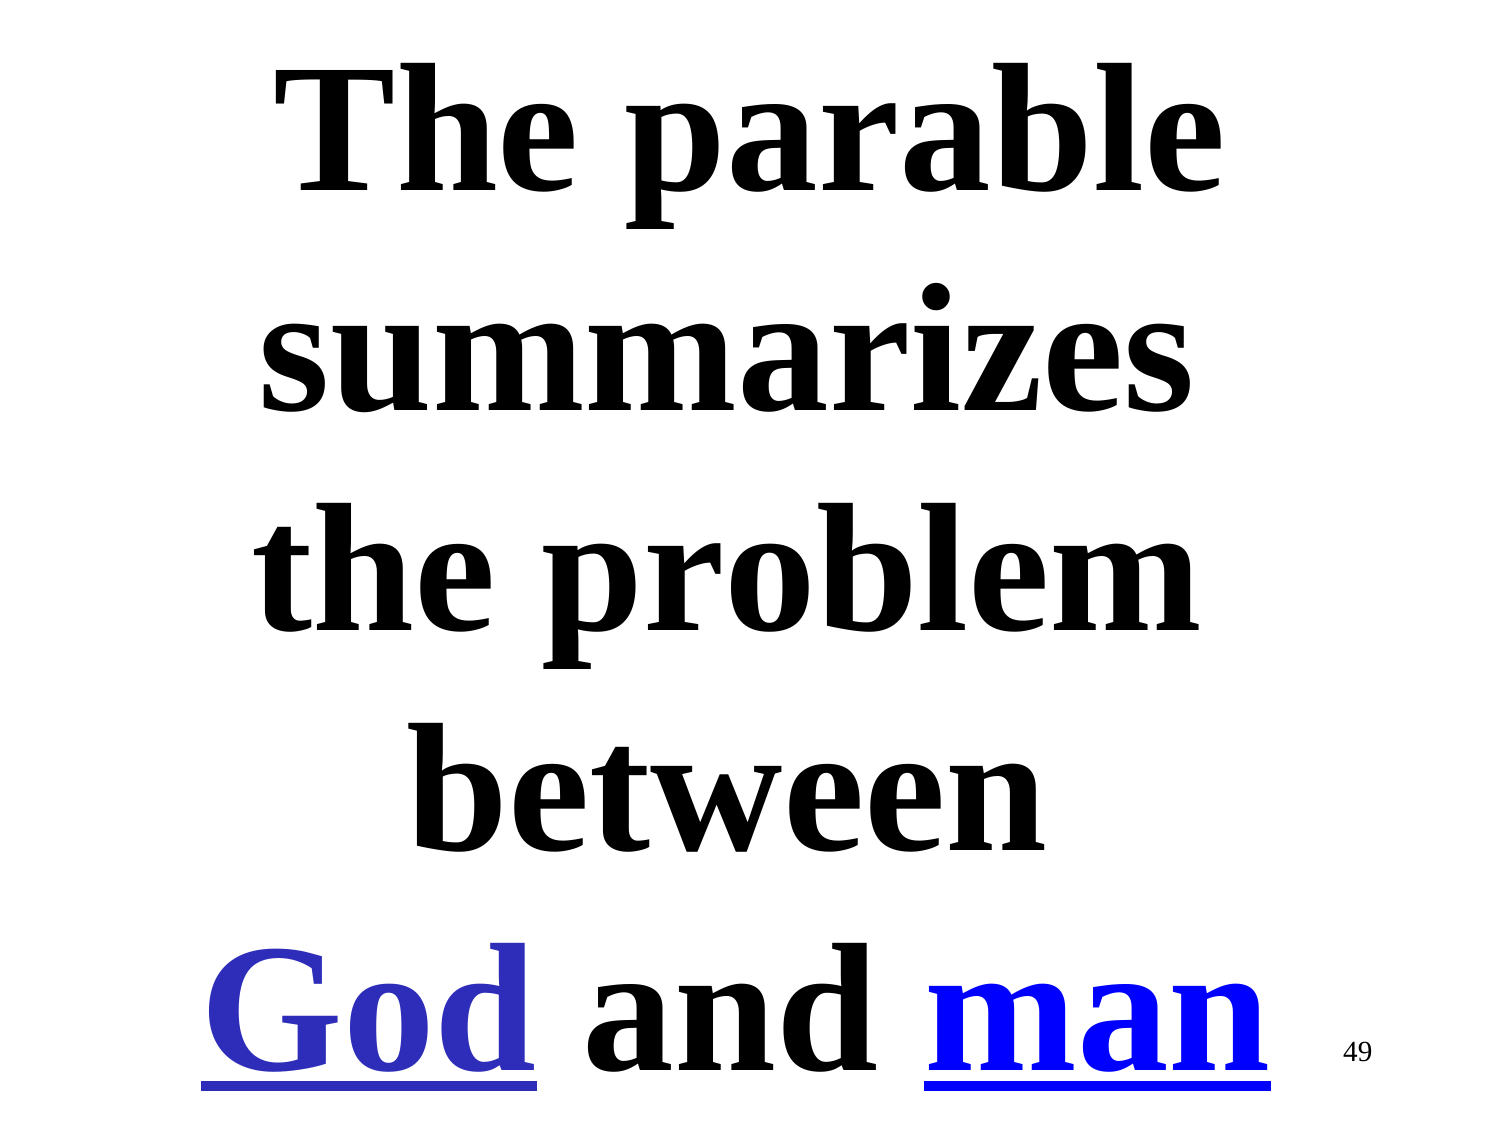

The parable summarizes
the problem
between
God and man